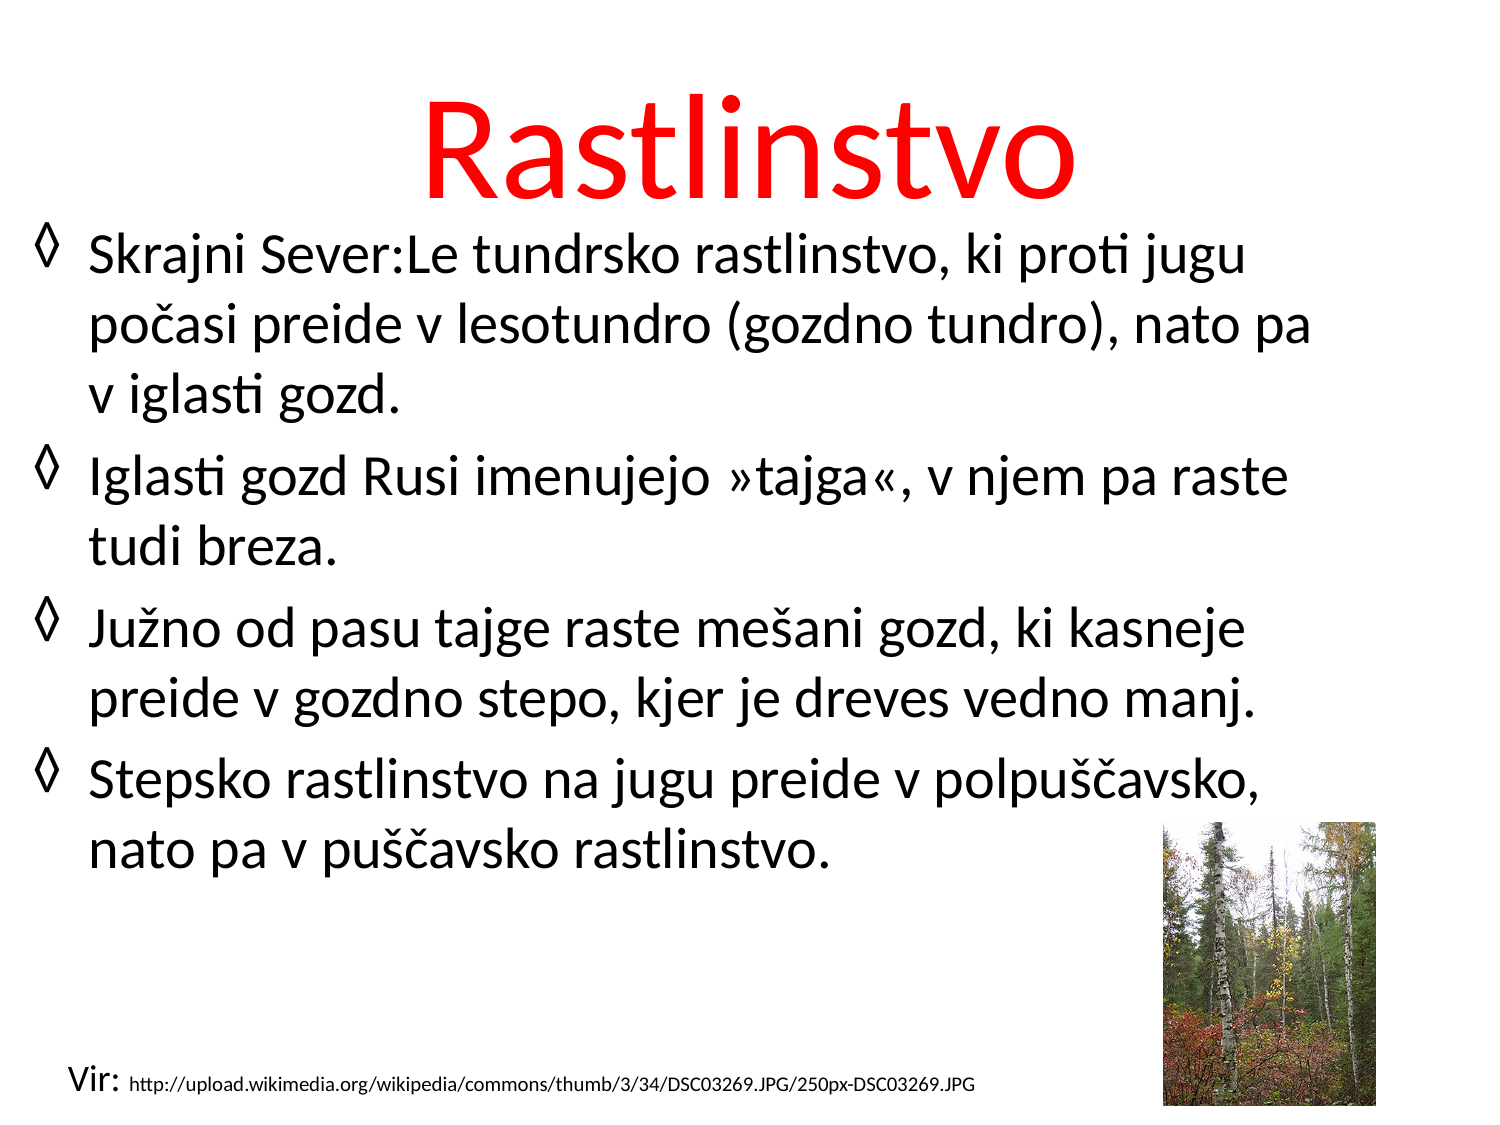

# Rastlinstvo
Skrajni Sever:Le tundrsko rastlinstvo, ki proti jugu počasi preide v lesotundro (gozdno tundro), nato pa v iglasti gozd.
Iglasti gozd Rusi imenujejo »tajga«, v njem pa raste tudi breza.
Južno od pasu tajge raste mešani gozd, ki kasneje preide v gozdno stepo, kjer je dreves vedno manj.
Stepsko rastlinstvo na jugu preide v polpuščavsko, nato pa v puščavsko rastlinstvo.
Vir: http://upload.wikimedia.org/wikipedia/commons/thumb/3/34/DSC03269.JPG/250px-DSC03269.JPG